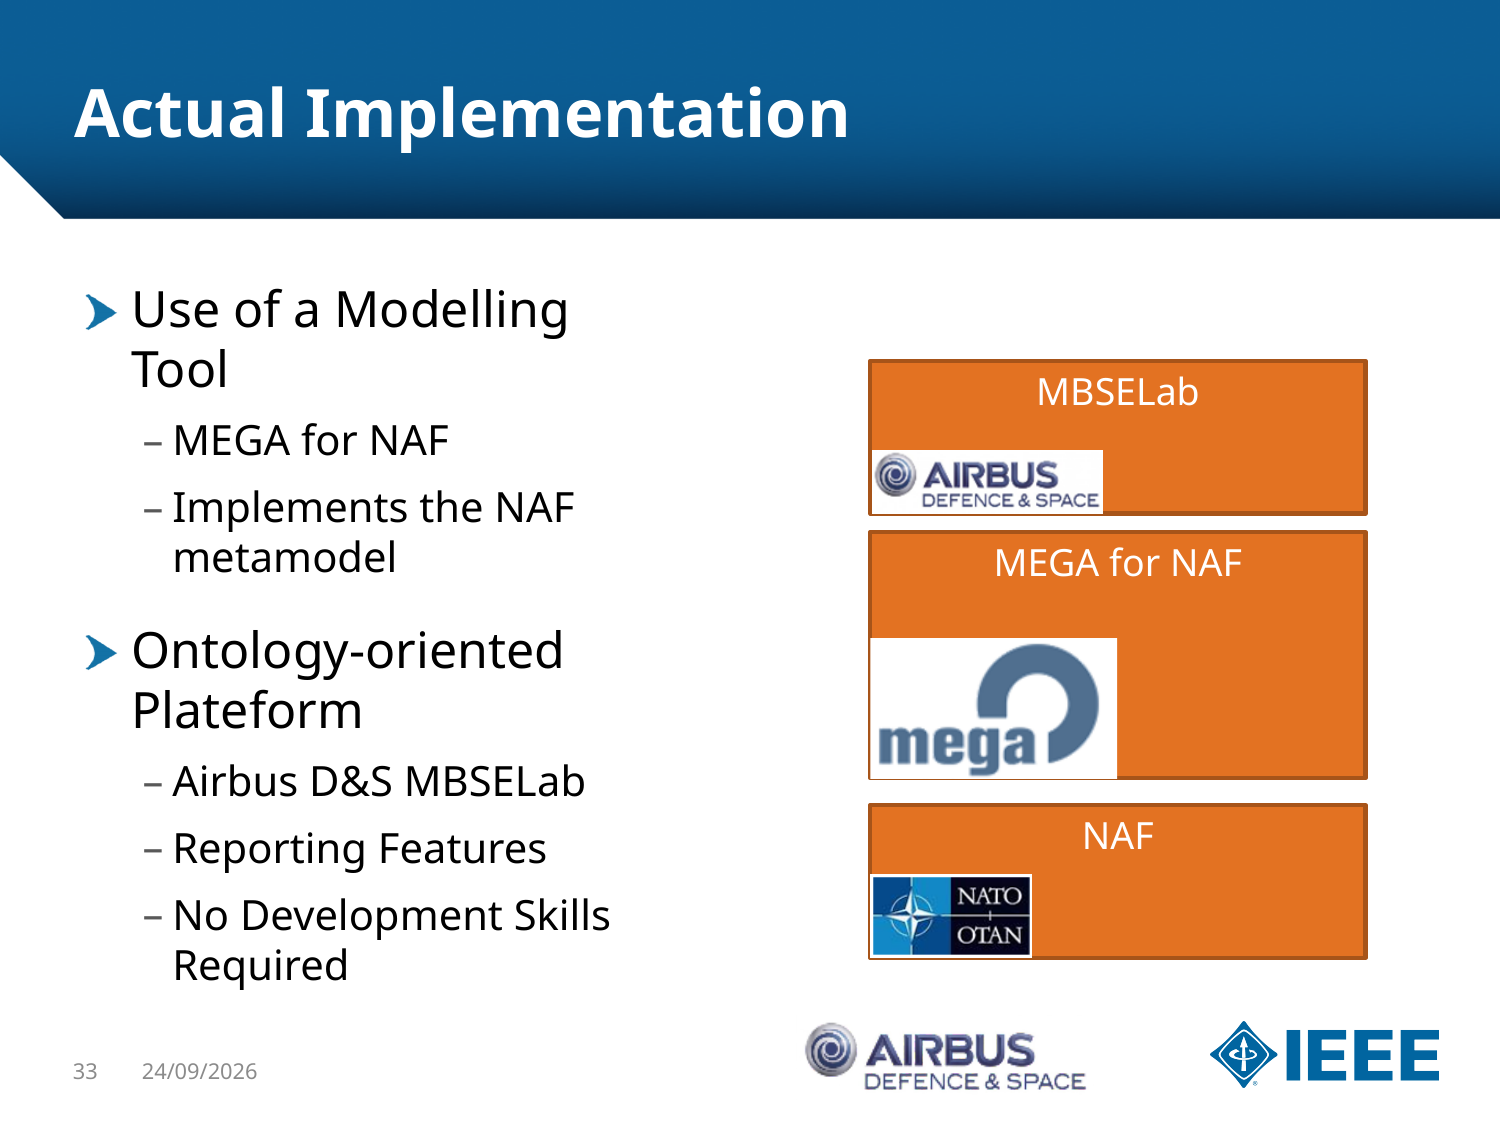

# Actual Implementation
Use of a Modelling Tool
MEGA for NAF
Implements the NAF metamodel
Ontology-oriented Plateform
Airbus D&S MBSELab
Reporting Features
No Development Skills Required
MBSELab
MEGA for NAF
NAF